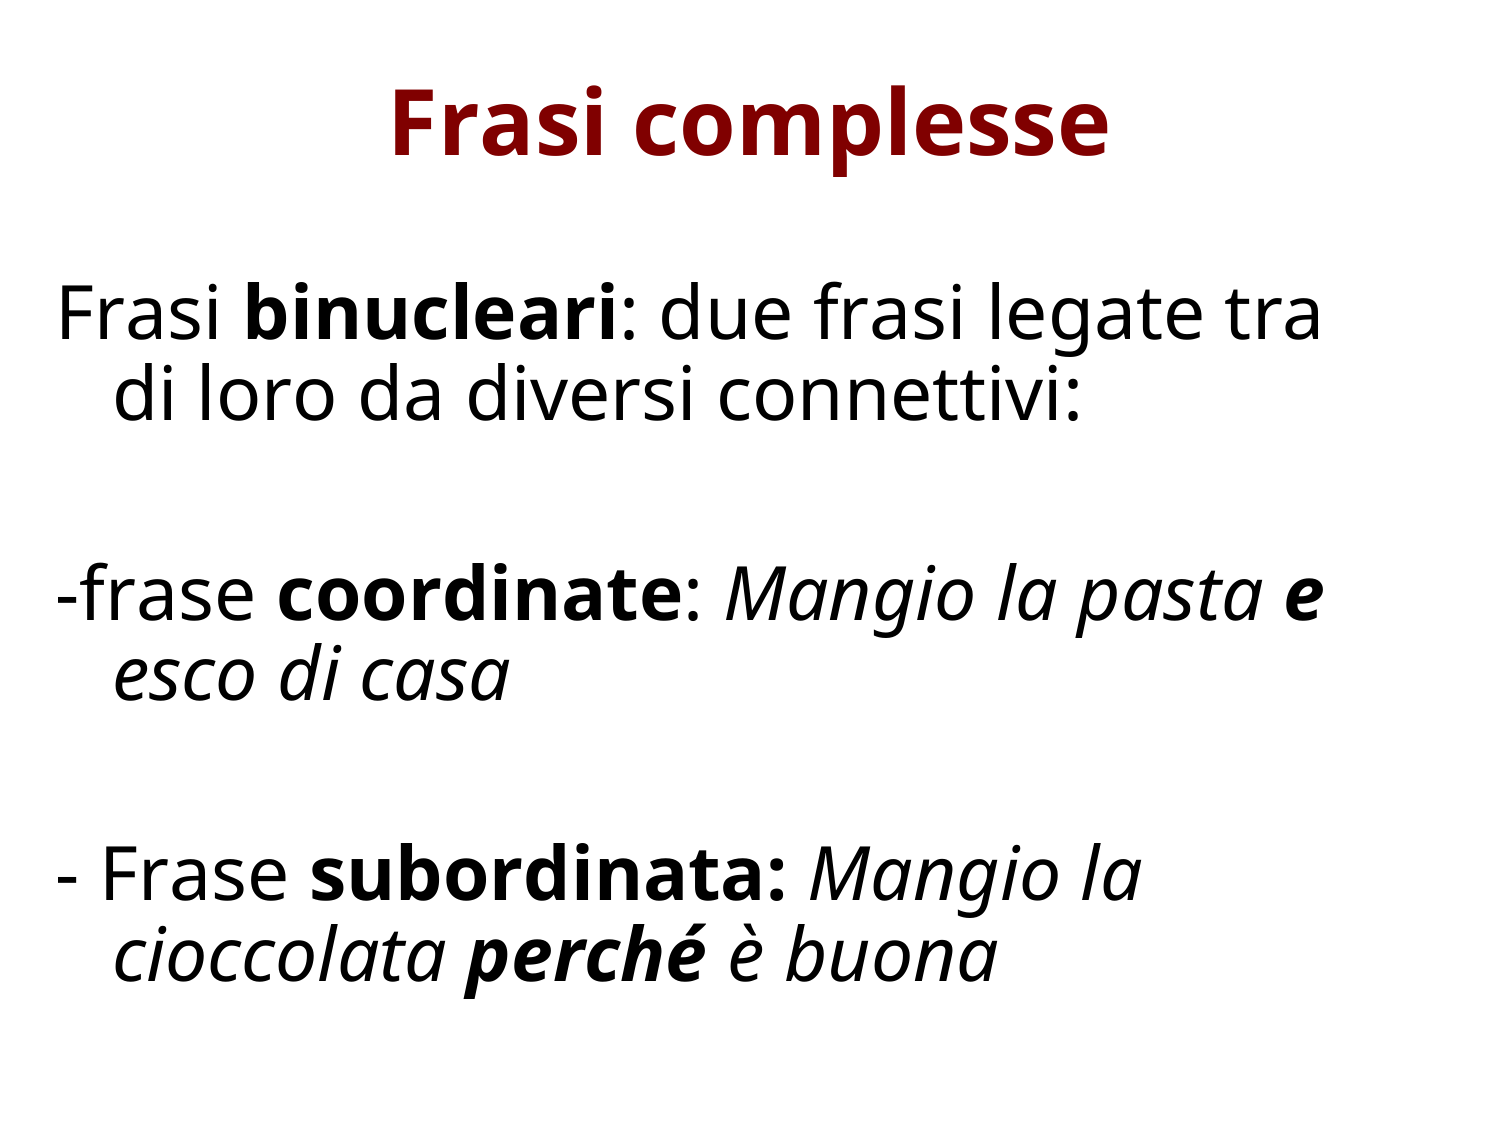

# Frasi complesse
Frasi binucleari: due frasi legate tra di loro da diversi connettivi:
-frase coordinate: Mangio la pasta e esco di casa
- Frase subordinata: Mangio la cioccolata perché è buona